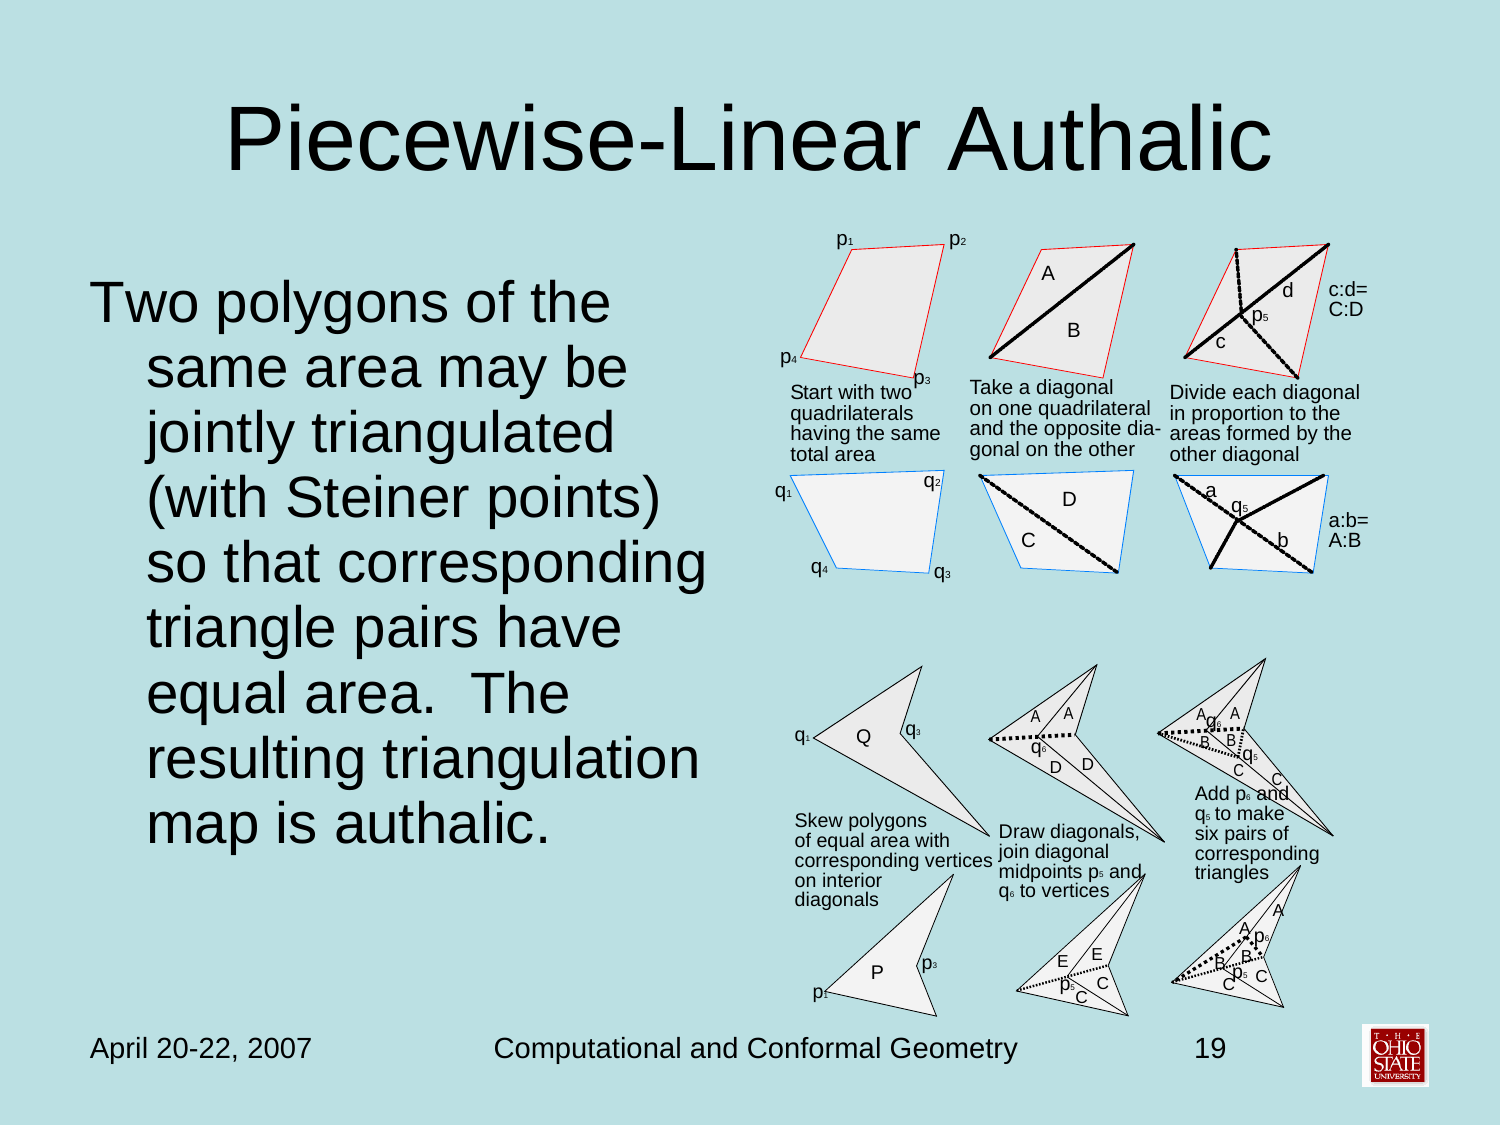

# Piecewise-Linear Authalic
Two polygons of the same area may be jointly triangulated (with Steiner points) so that corresponding triangle pairs have equal area. The resulting triangulation map is authalic.
April 20-22, 2007
Computational and Conformal Geometry
19